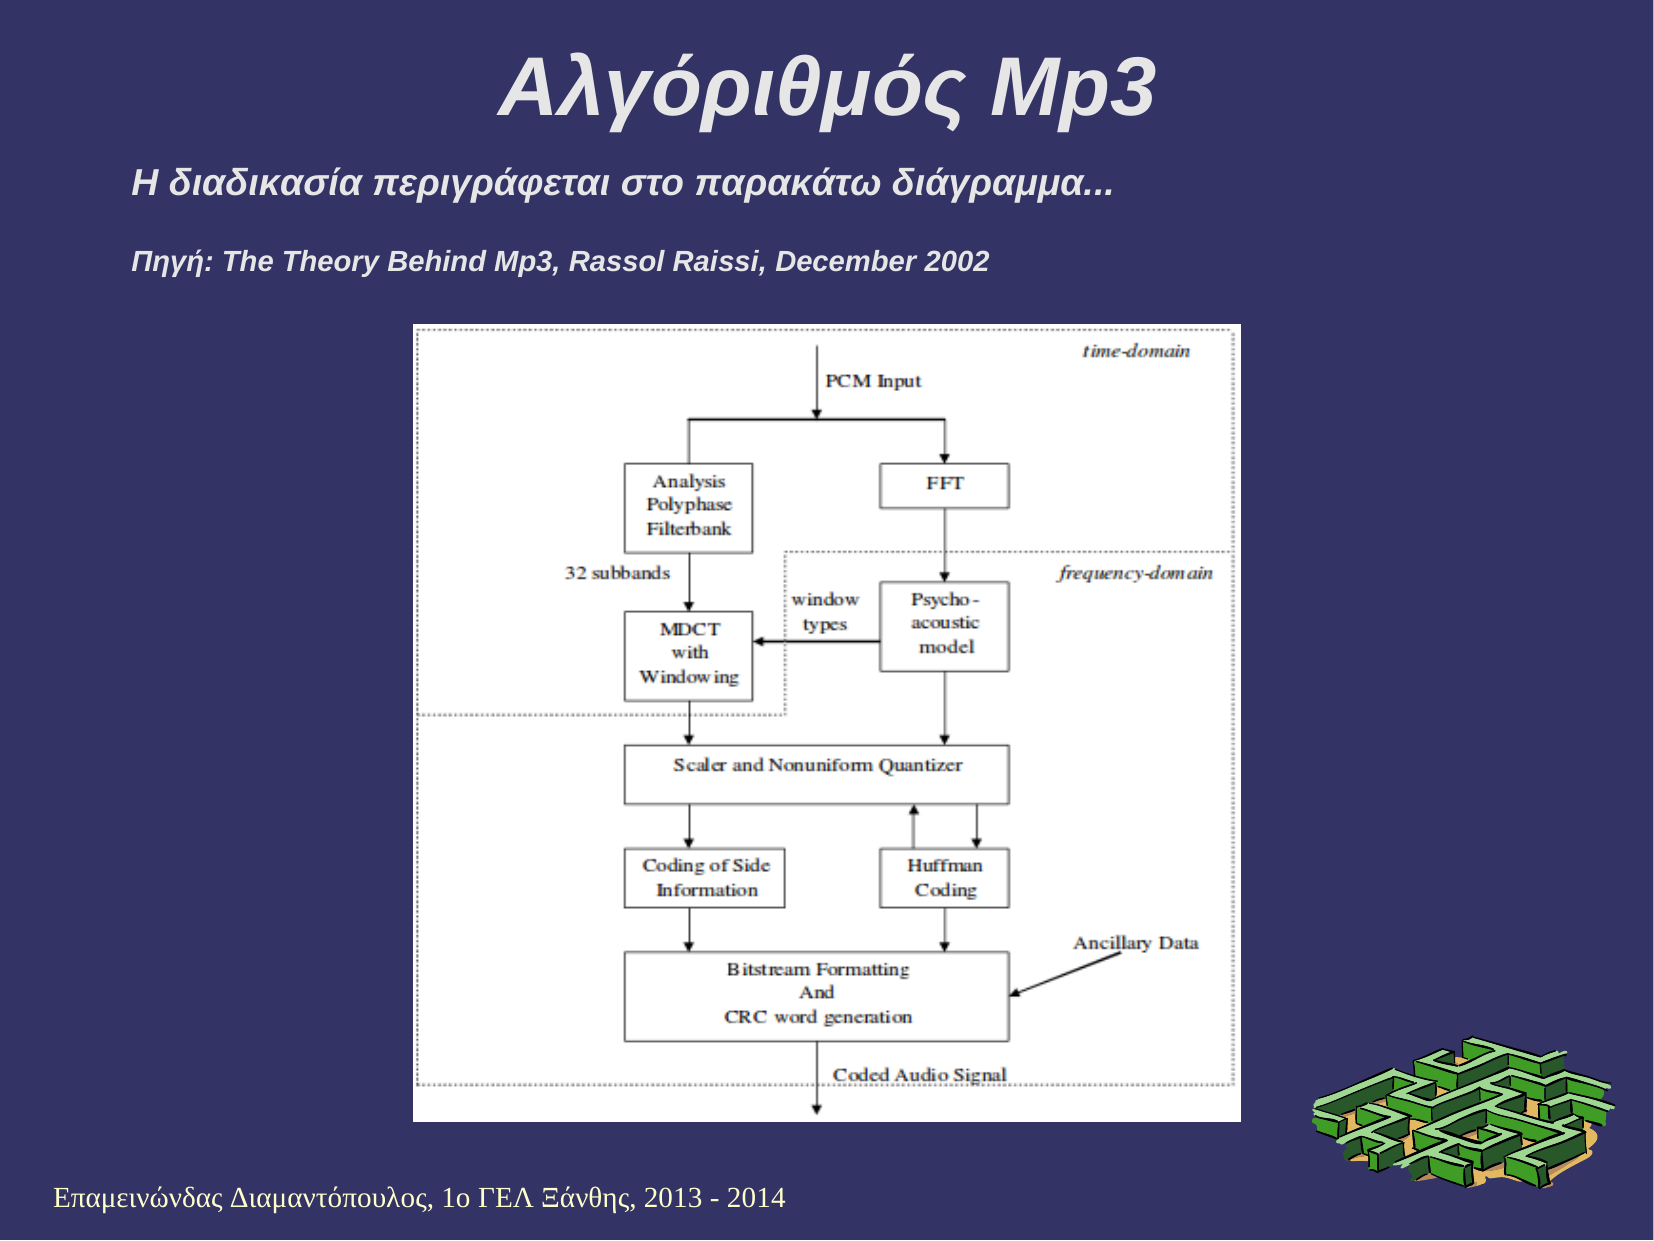

# Αλγόριθμός Mp3
Η διαδικασία περιγράφεται στο παρακάτω διάγραμμα...
Πηγή: The Theory Behind Mp3, Rassol Raissi, December 2002